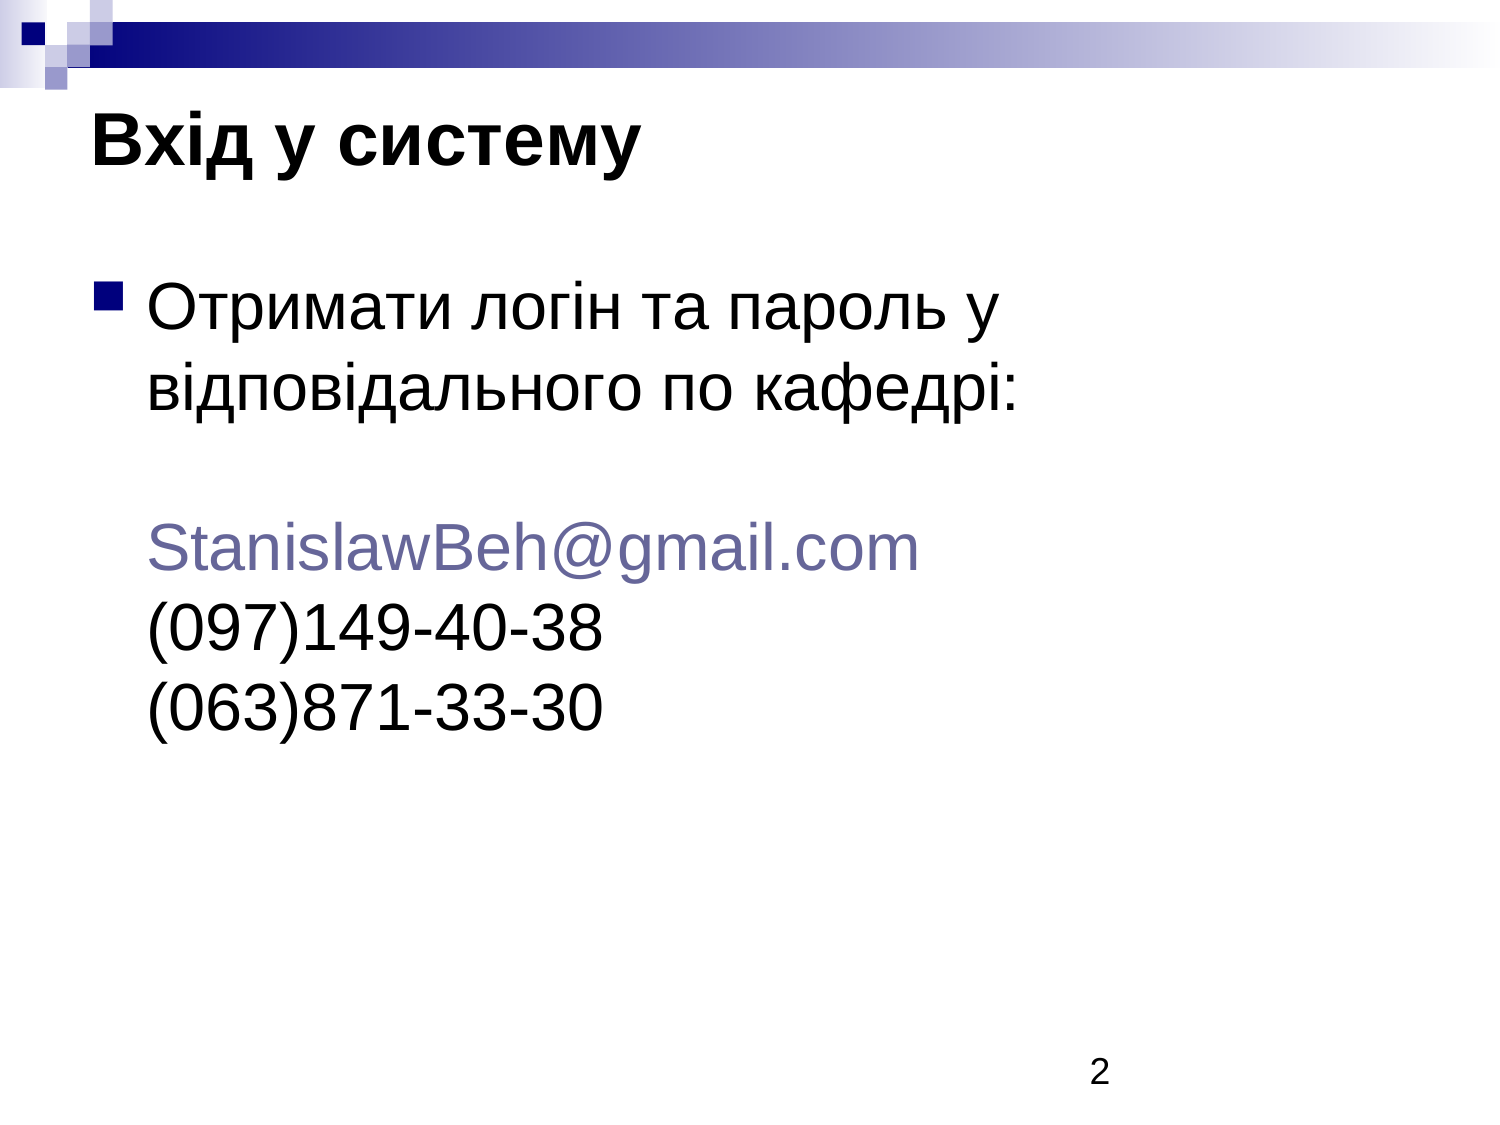

Вхід у систему
# Отримати логін та пароль у відповідального по кафедрі: StanislawBeh@gmail.com (097)149-40-38 (063)871-33-30
2